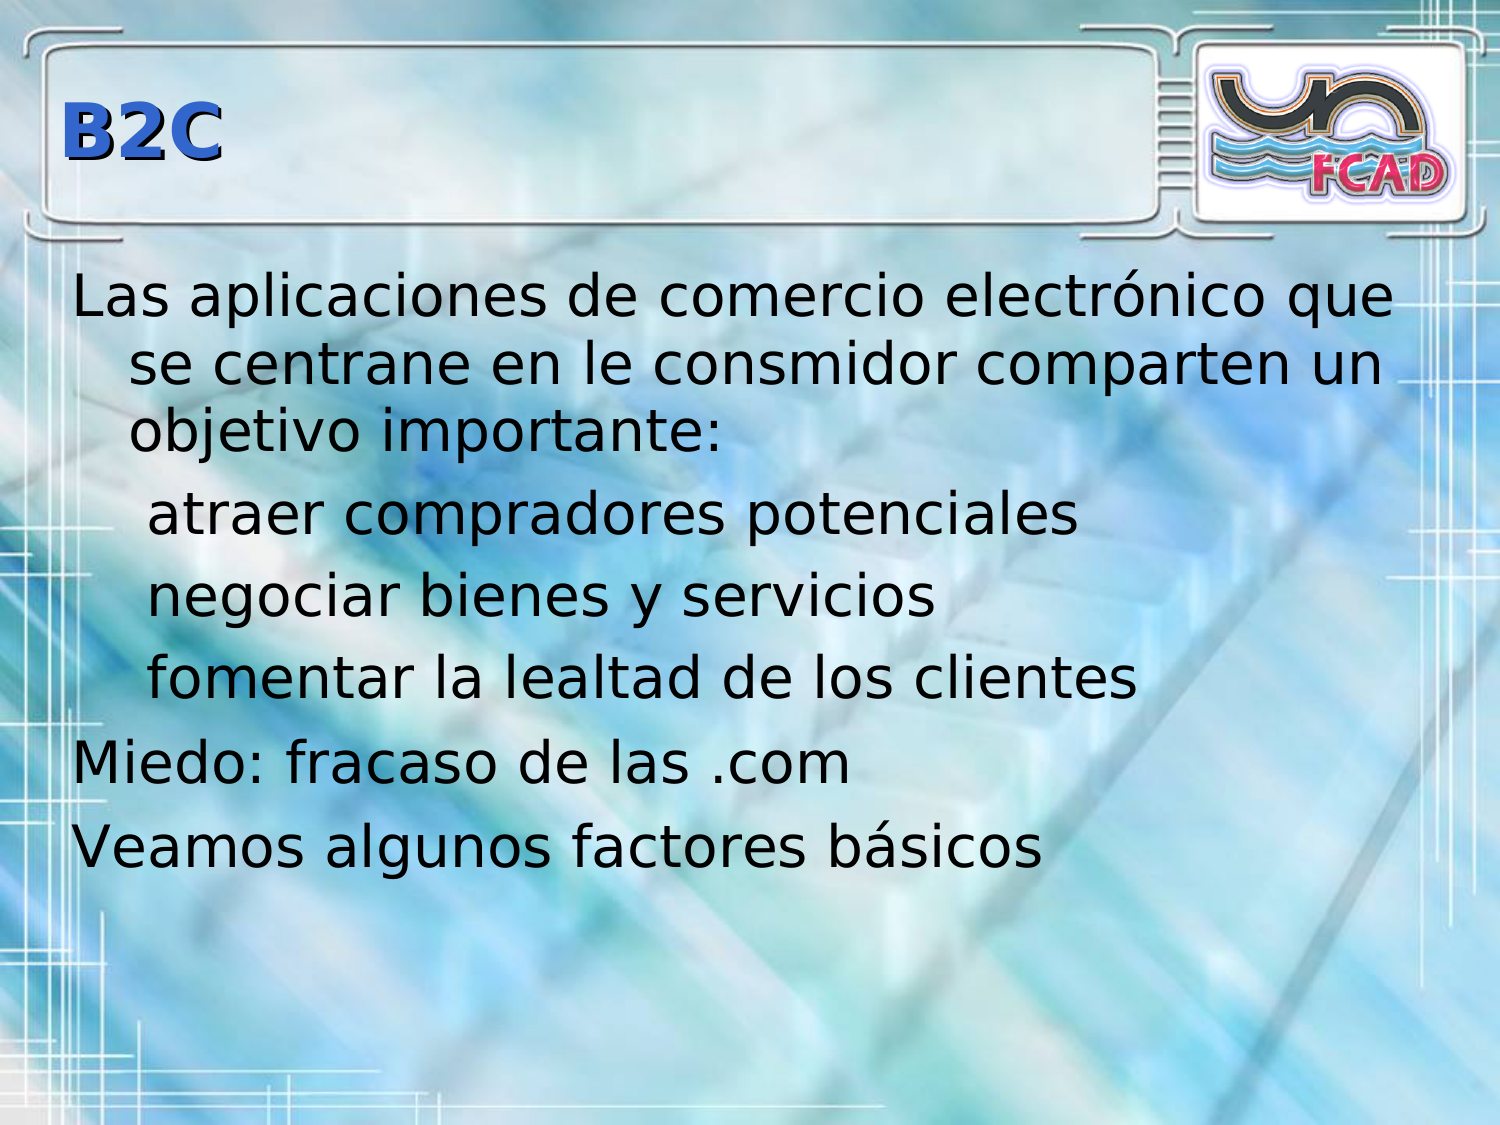

# B2C
Las aplicaciones de comercio electrónico que se centrane en le consmidor comparten un objetivo importante:
atraer compradores potenciales
negociar bienes y servicios
fomentar la lealtad de los clientes
Miedo: fracaso de las .com
Veamos algunos factores básicos